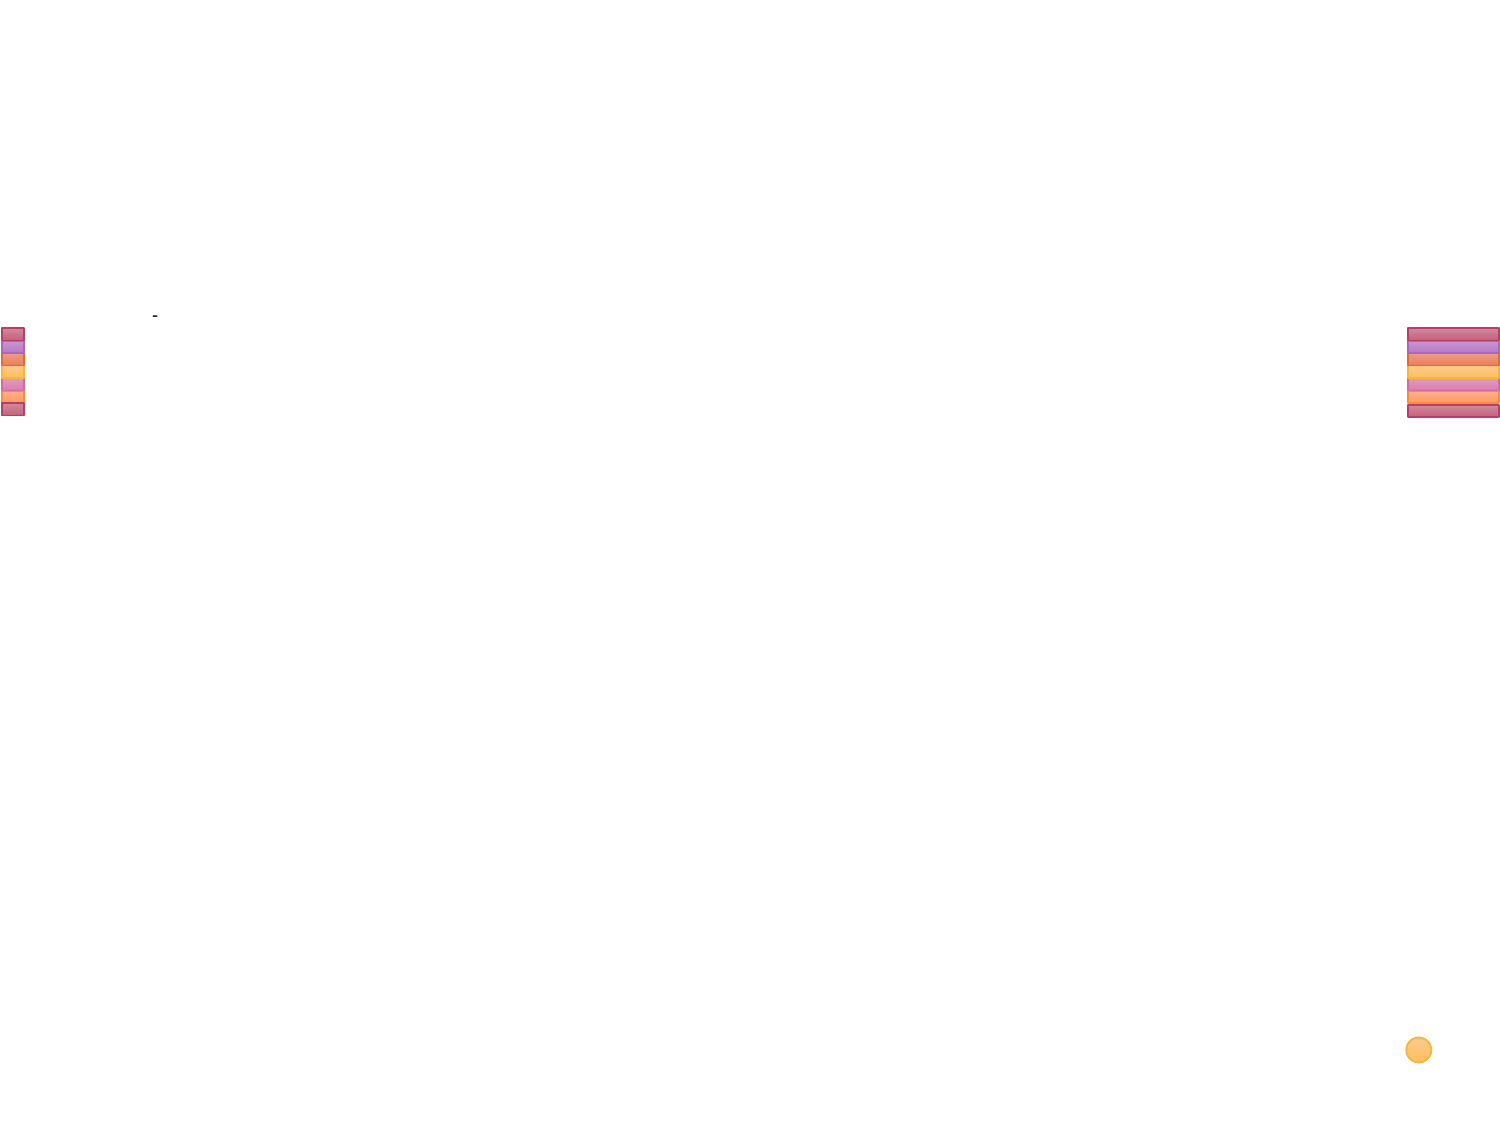

V.- FLEXIBILIDAD ESPACIAL
(III)
# SAN núm. 61/2012 de 28 mayo AS 2012\1050, respecto a la modificación sustancial de condiciones de trabajo, deberá acreditar la concurrencia de circunstancias en su empresa, basadas en las causas reiteradas, que incidan en su competitividad, su productividad o su organización del trabajo, que justifiquen razonablemente las modificaciones propuestas, puesto que las modificaciones tienen por finalidad promocionar una mejora en la competitividad y en la productividad de la empresa, así como en la mejor organización de sus sistemas de trabajo."